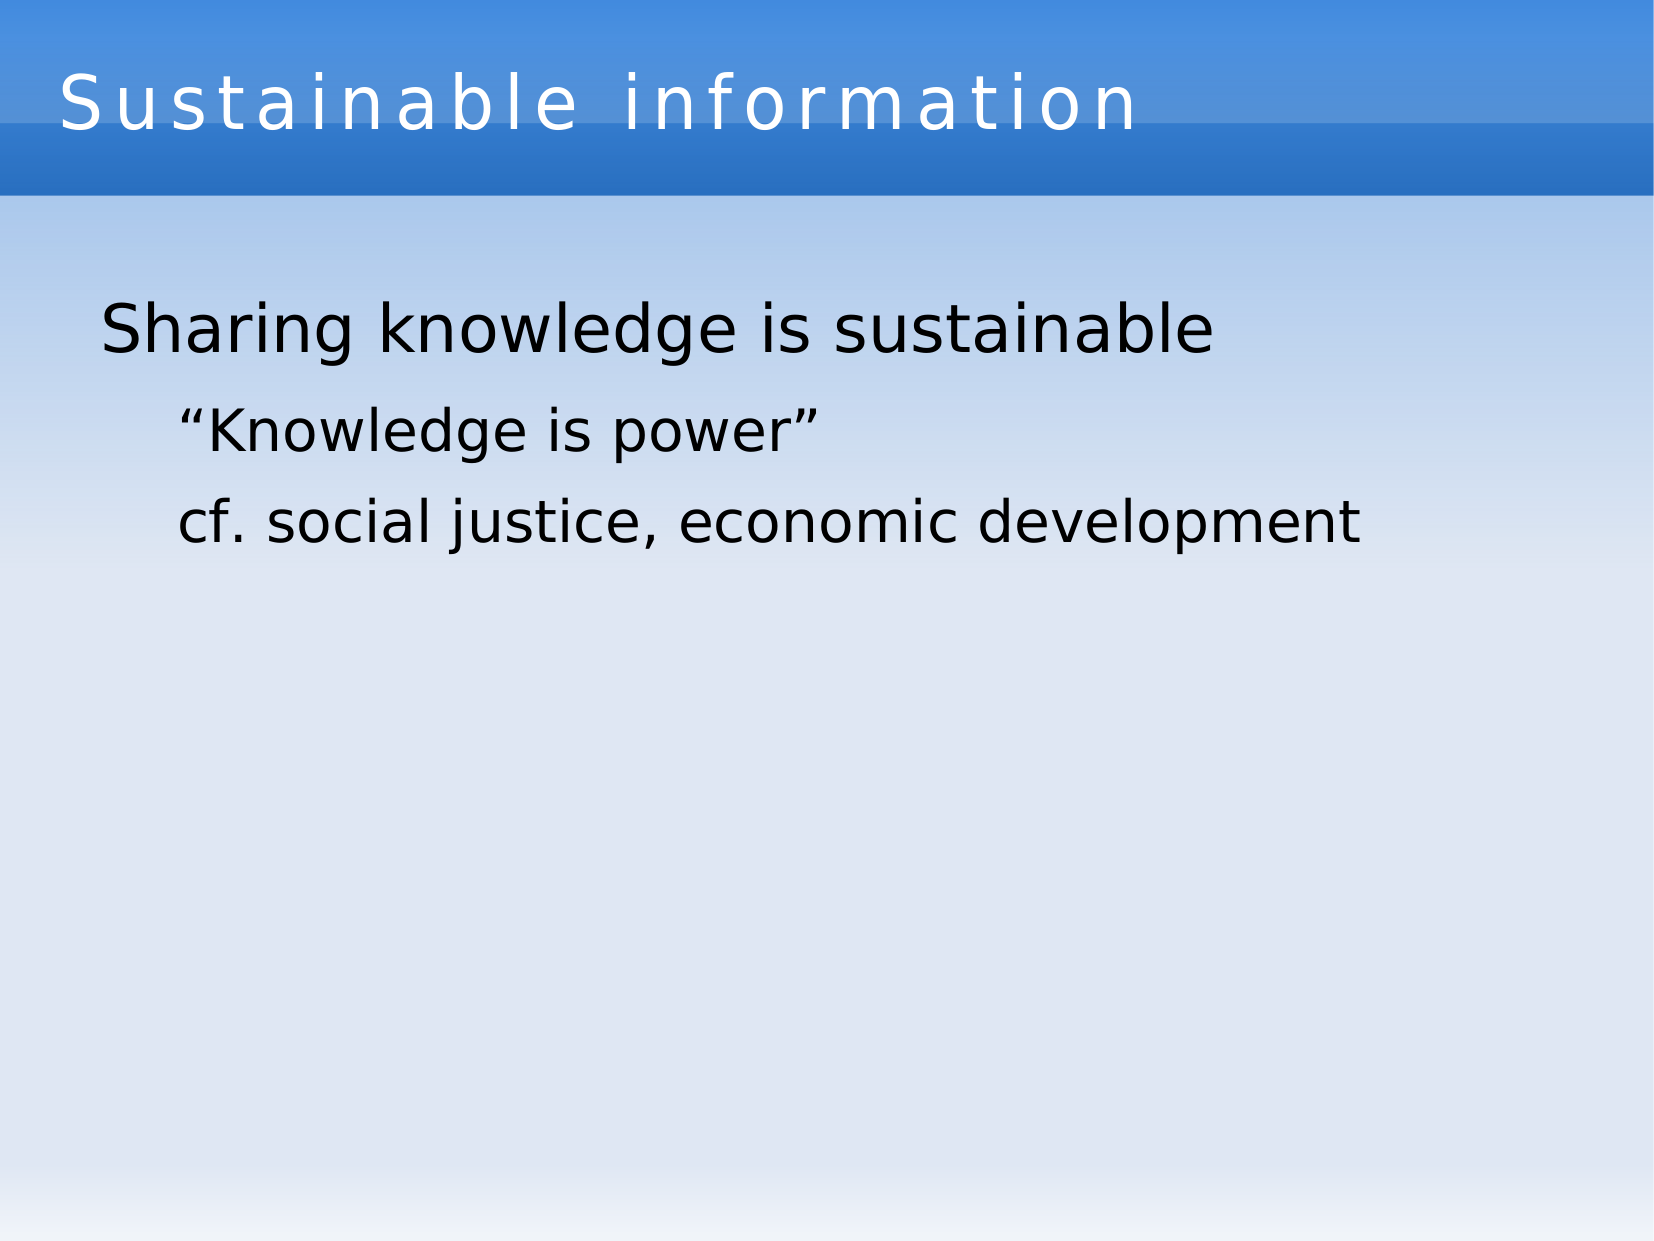

# Sustainable information
Sharing knowledge is sustainable
“Knowledge is power”
cf. social justice, economic development